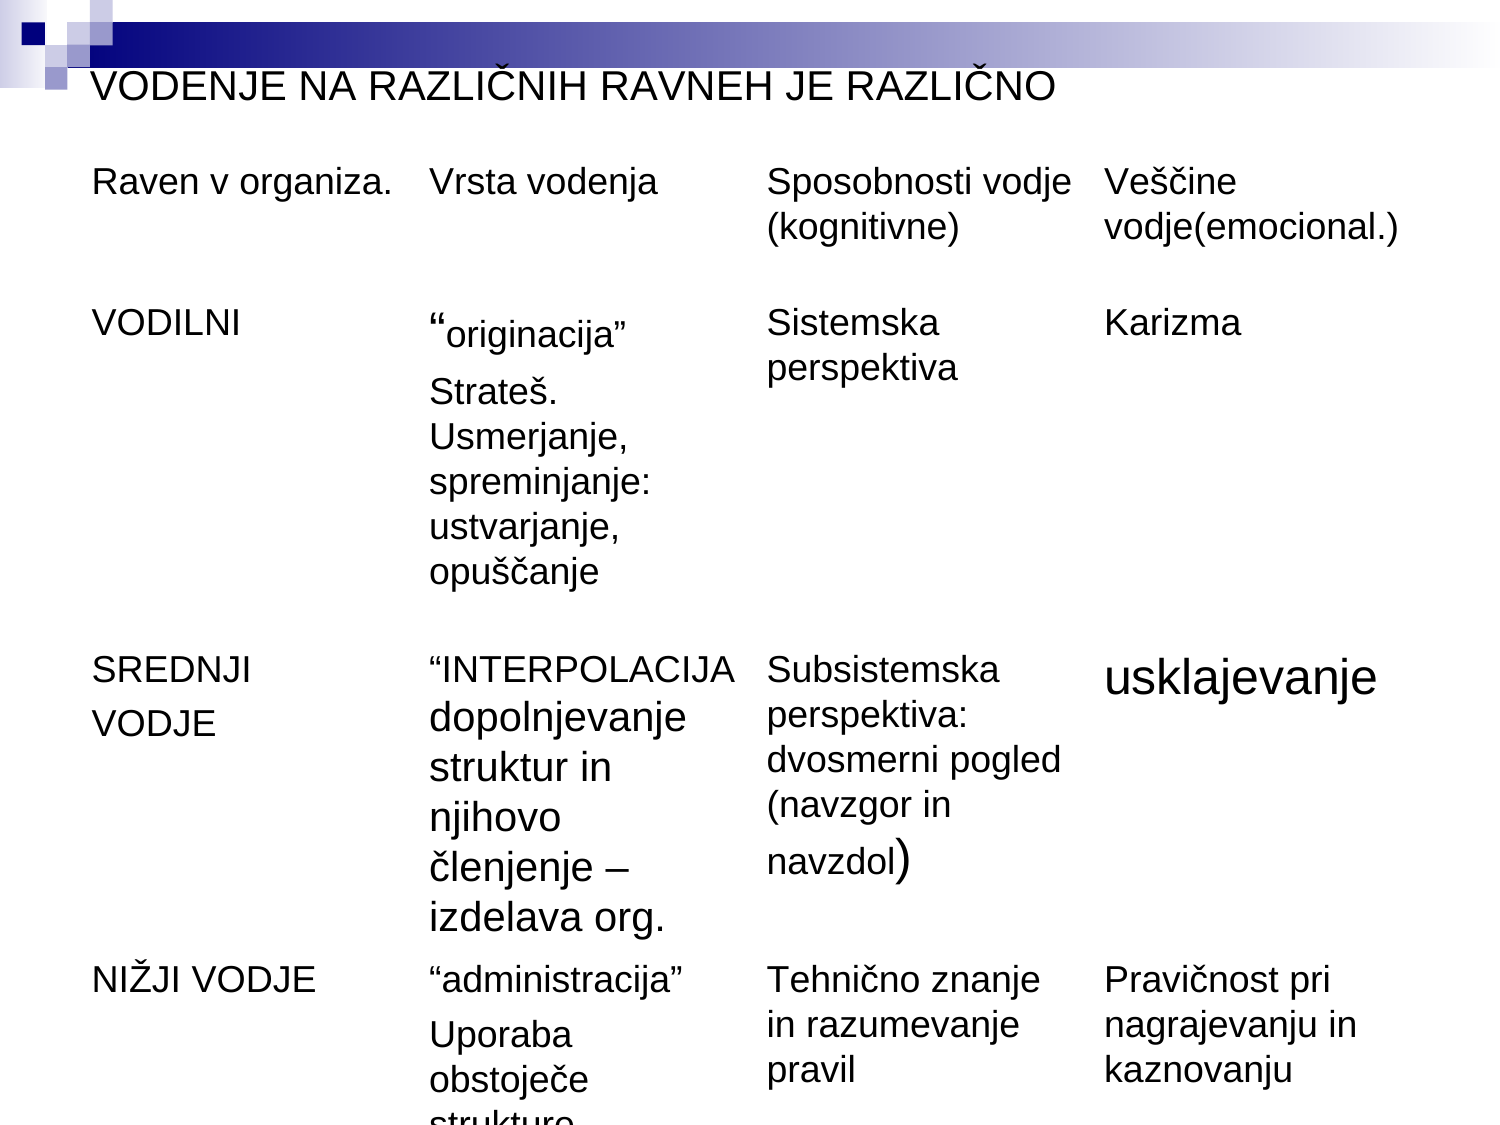

# VODENJE NA RAZLIČNIH RAVNEH JE RAZLIČNO
| Raven v organiza. | Vrsta vodenja | Sposobnosti vodje (kognitivne) | Veščine vodje(emocional.) |
| --- | --- | --- | --- |
| VODILNI | “originacija” Strateš. Usmerjanje, spreminjanje: ustvarjanje, opuščanje | Sistemska perspektiva | Karizma |
| SREDNJI VODJE | “INTERPOLACIJAdopolnjevanje struktur in njihovo členjenje – izdelava org. | Subsistemska perspektiva: dvosmerni pogled (navzgor in navzdol) | usklajevanje |
| NIŽJI VODJE | “administracija” Uporaba obstoječe strukture | Tehnično znanje in razumevanje pravil | Pravičnost pri nagrajevanju in kaznovanju |